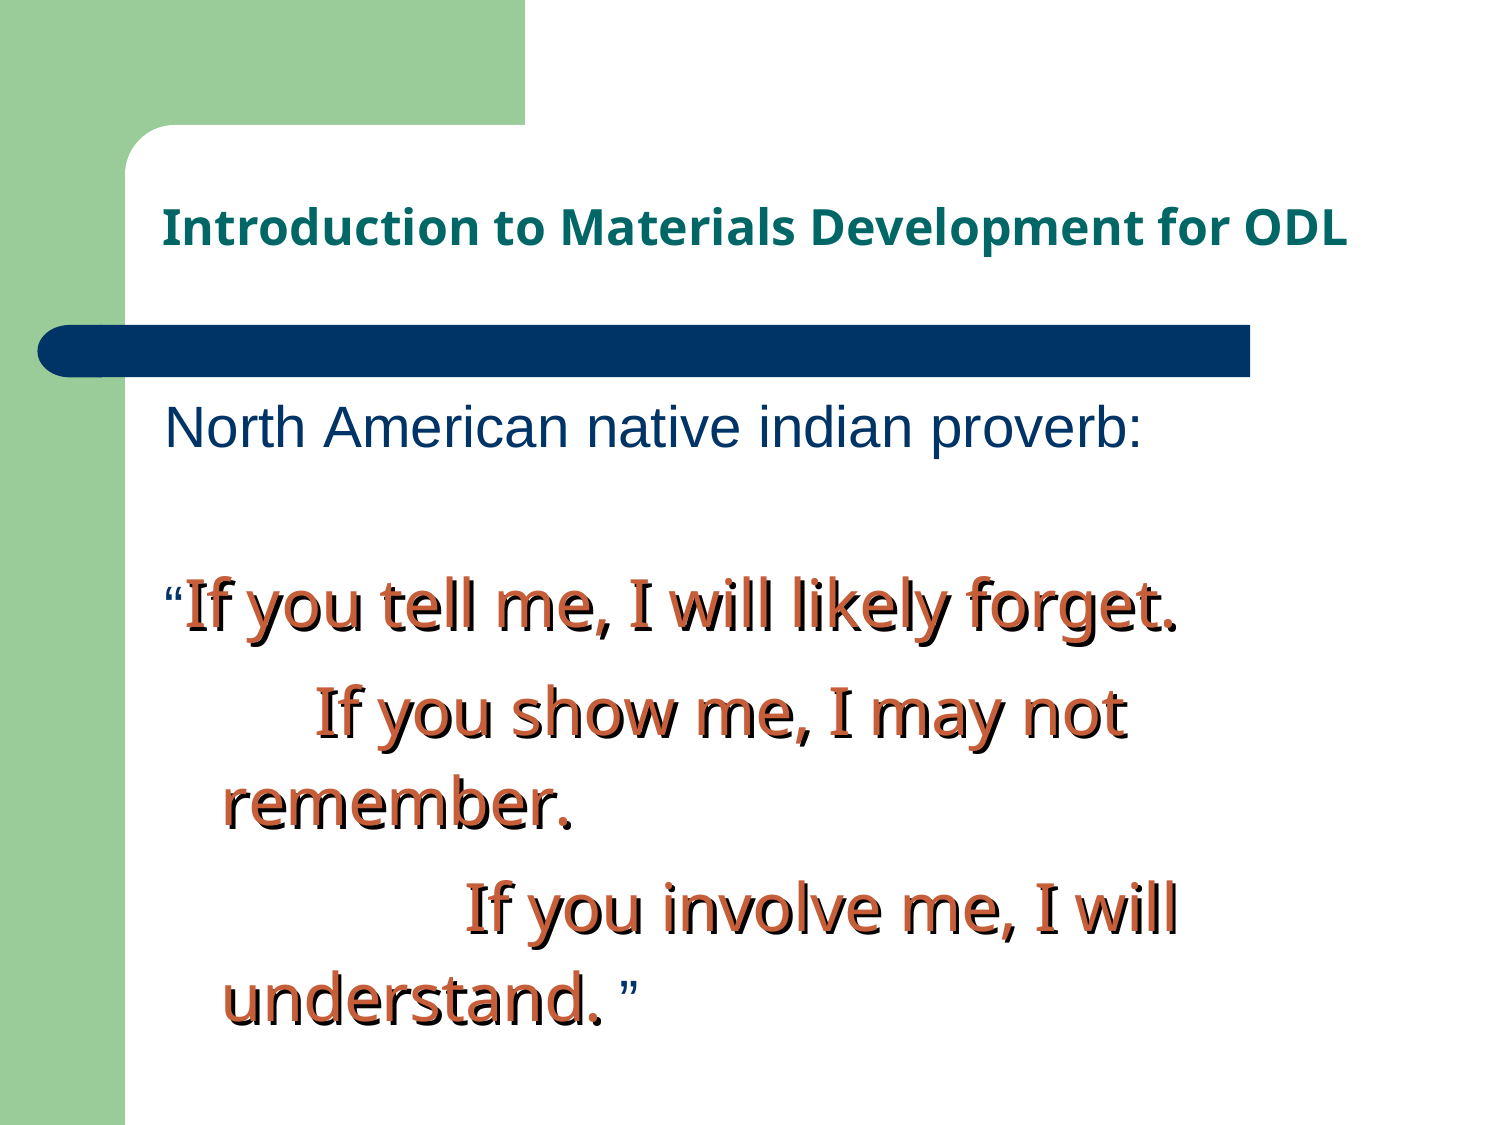

# Introduction to Materials Development for ODL
North American native indian proverb:
“If you tell me, I will likely forget.
		If you show me, I may not remember.
			If you involve me, I will understand. ”